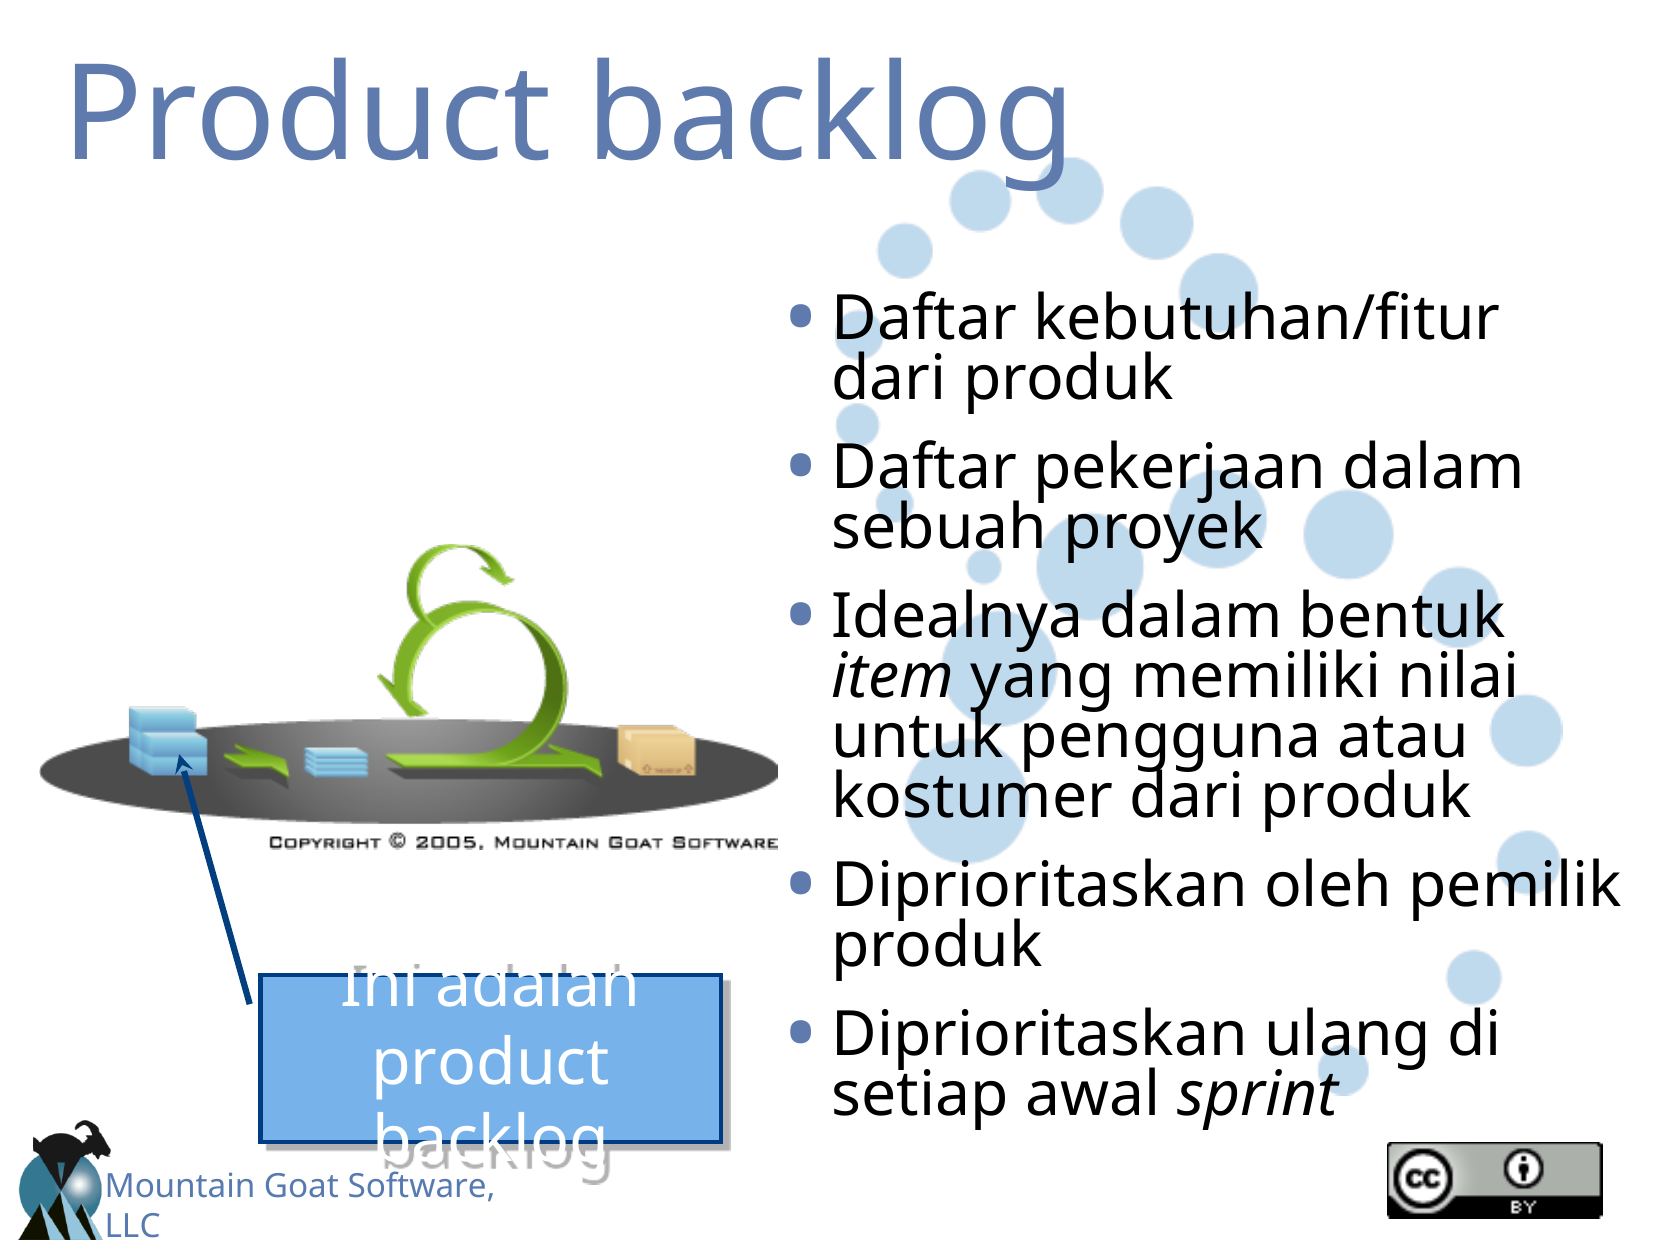

# Product backlog
Daftar kebutuhan/fitur dari produk
Daftar pekerjaan dalam sebuah proyek
Idealnya dalam bentuk item yang memiliki nilai untuk pengguna atau kostumer dari produk
Diprioritaskan oleh pemilik produk
Diprioritaskan ulang di setiap awal sprint
Ini adalah product backlog